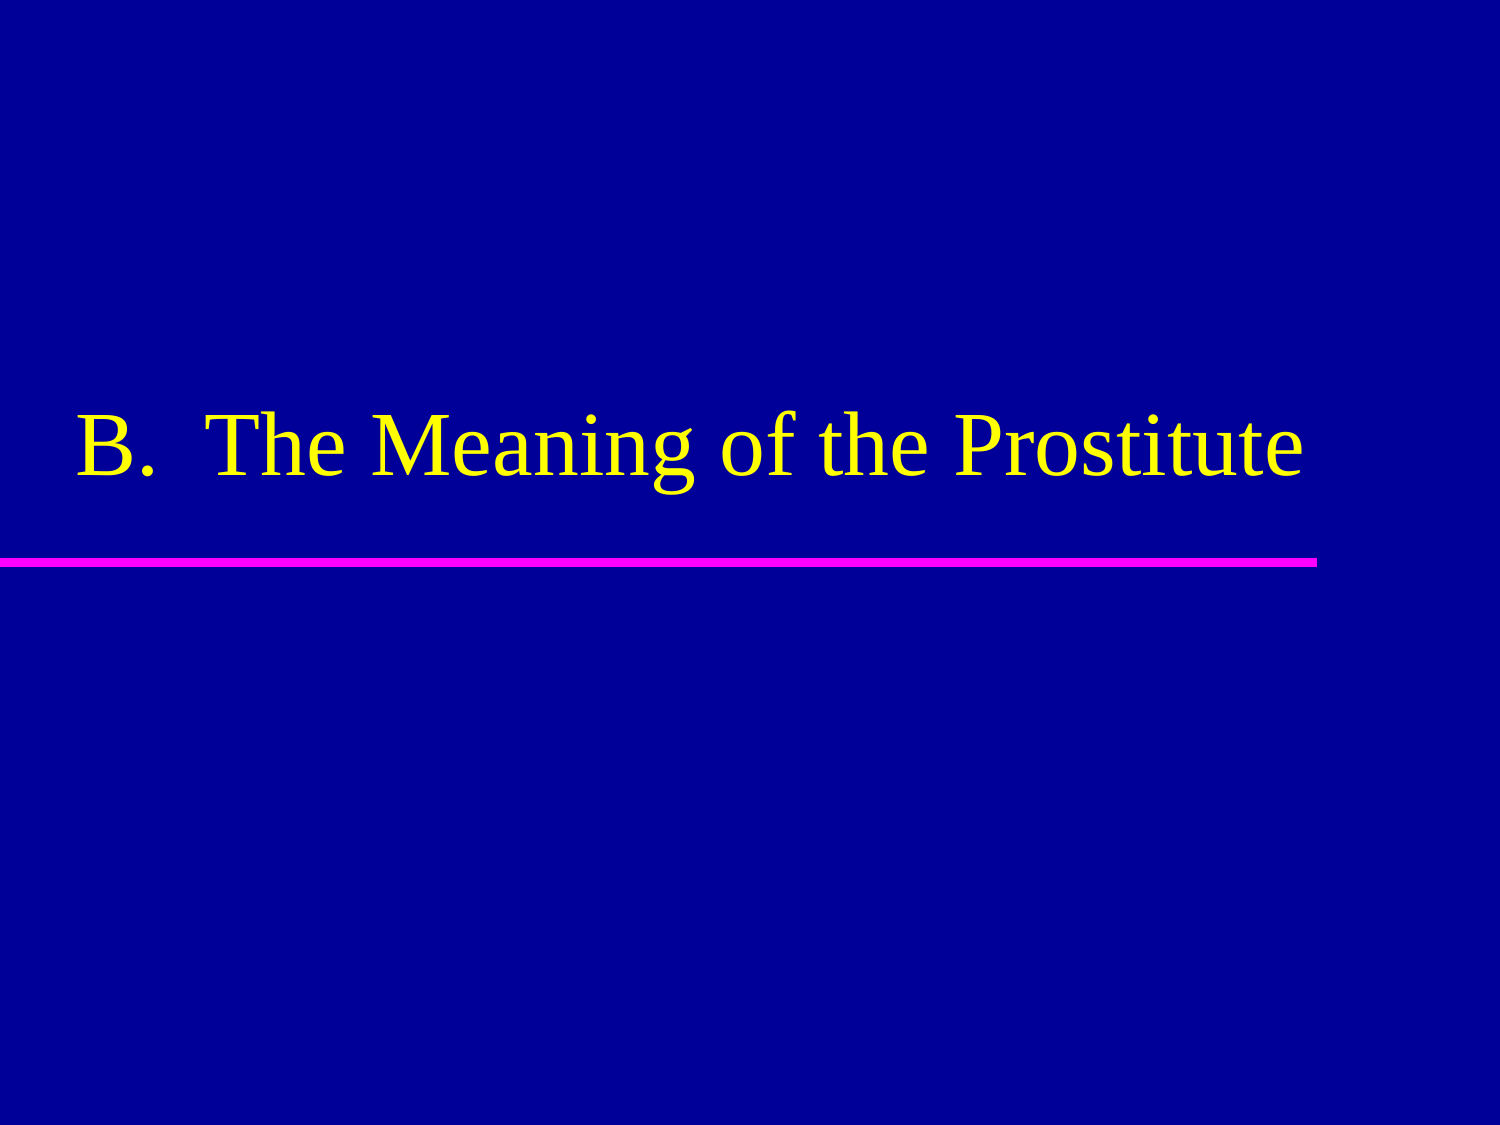

# B. The Meaning of the Prostitute